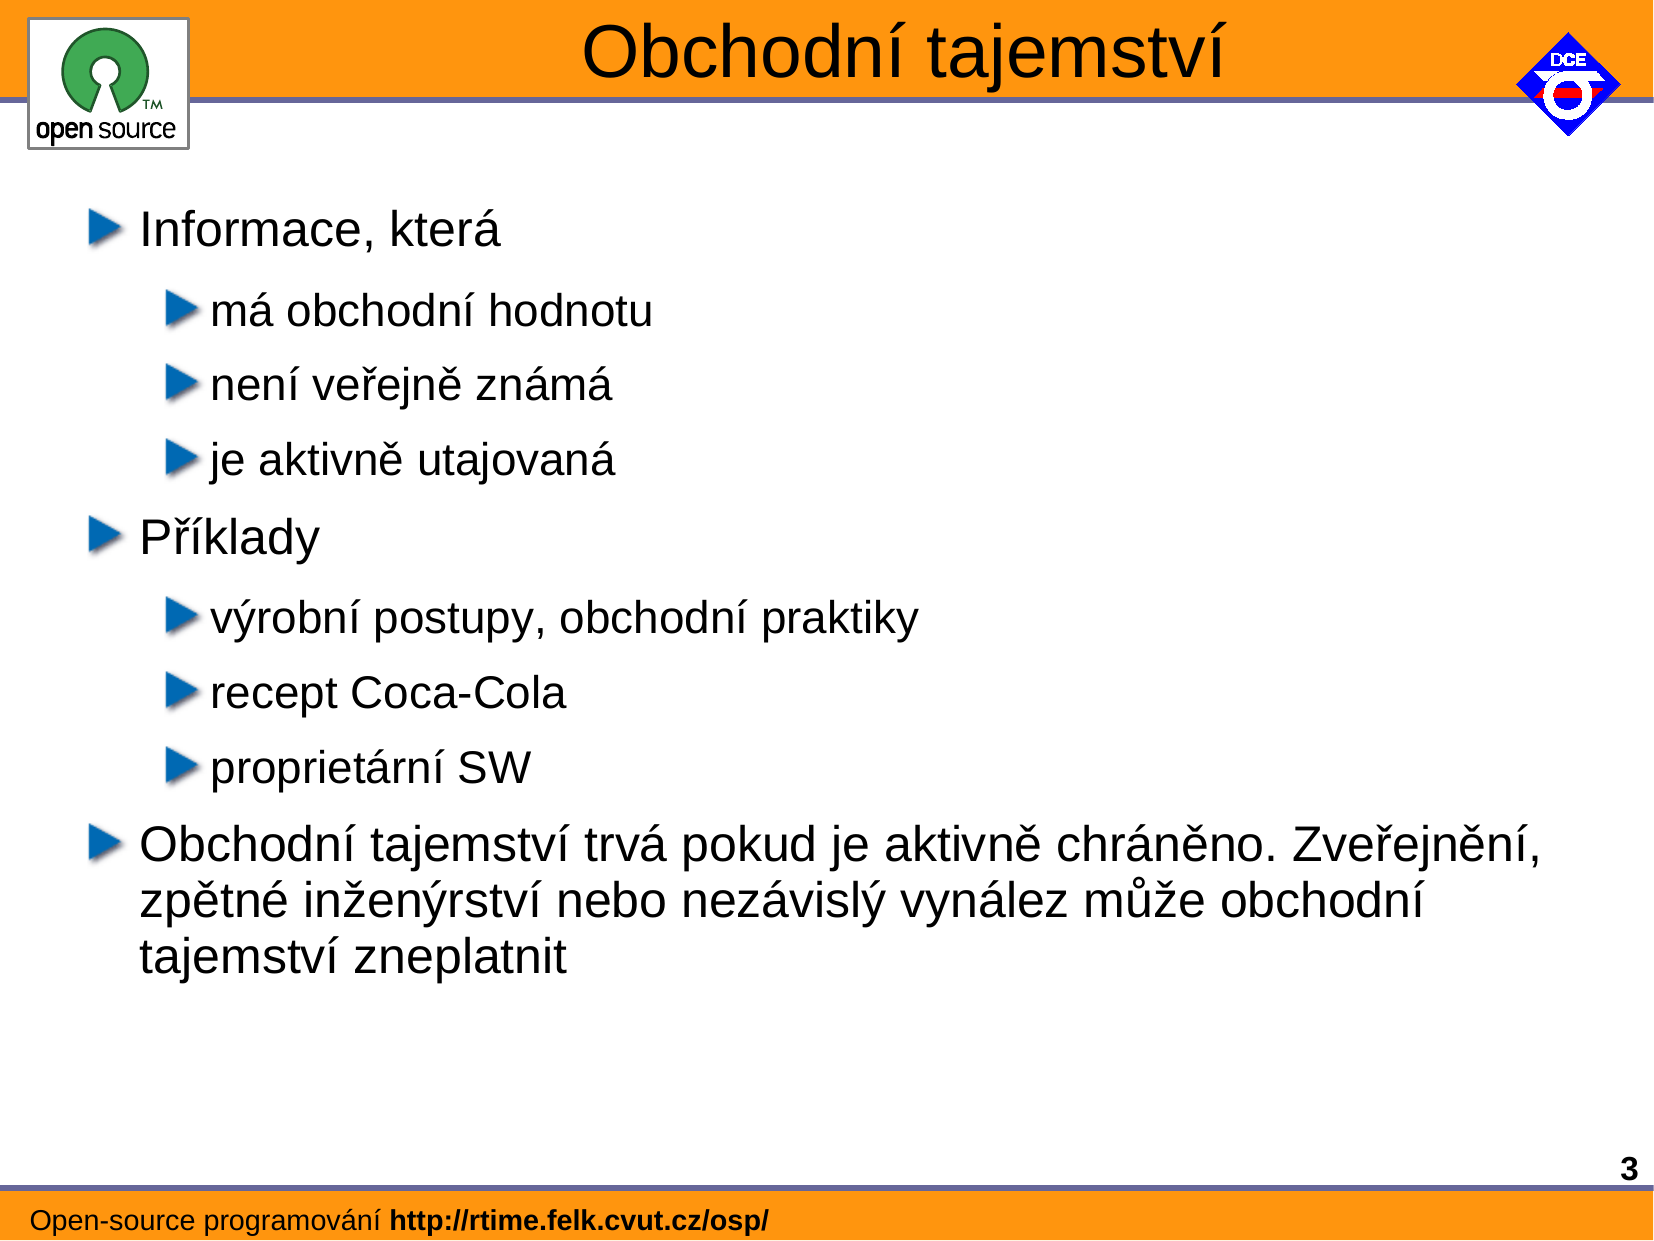

# Obchodní tajemství
Informace, která
má obchodní hodnotu
není veřejně známá
je aktivně utajovaná
Příklady
výrobní postupy, obchodní praktiky
recept Coca-Cola
proprietární SW
Obchodní tajemství trvá pokud je aktivně chráněno. Zveřejnění, zpětné inženýrství nebo nezávislý vynález může obchodní tajemství zneplatnit